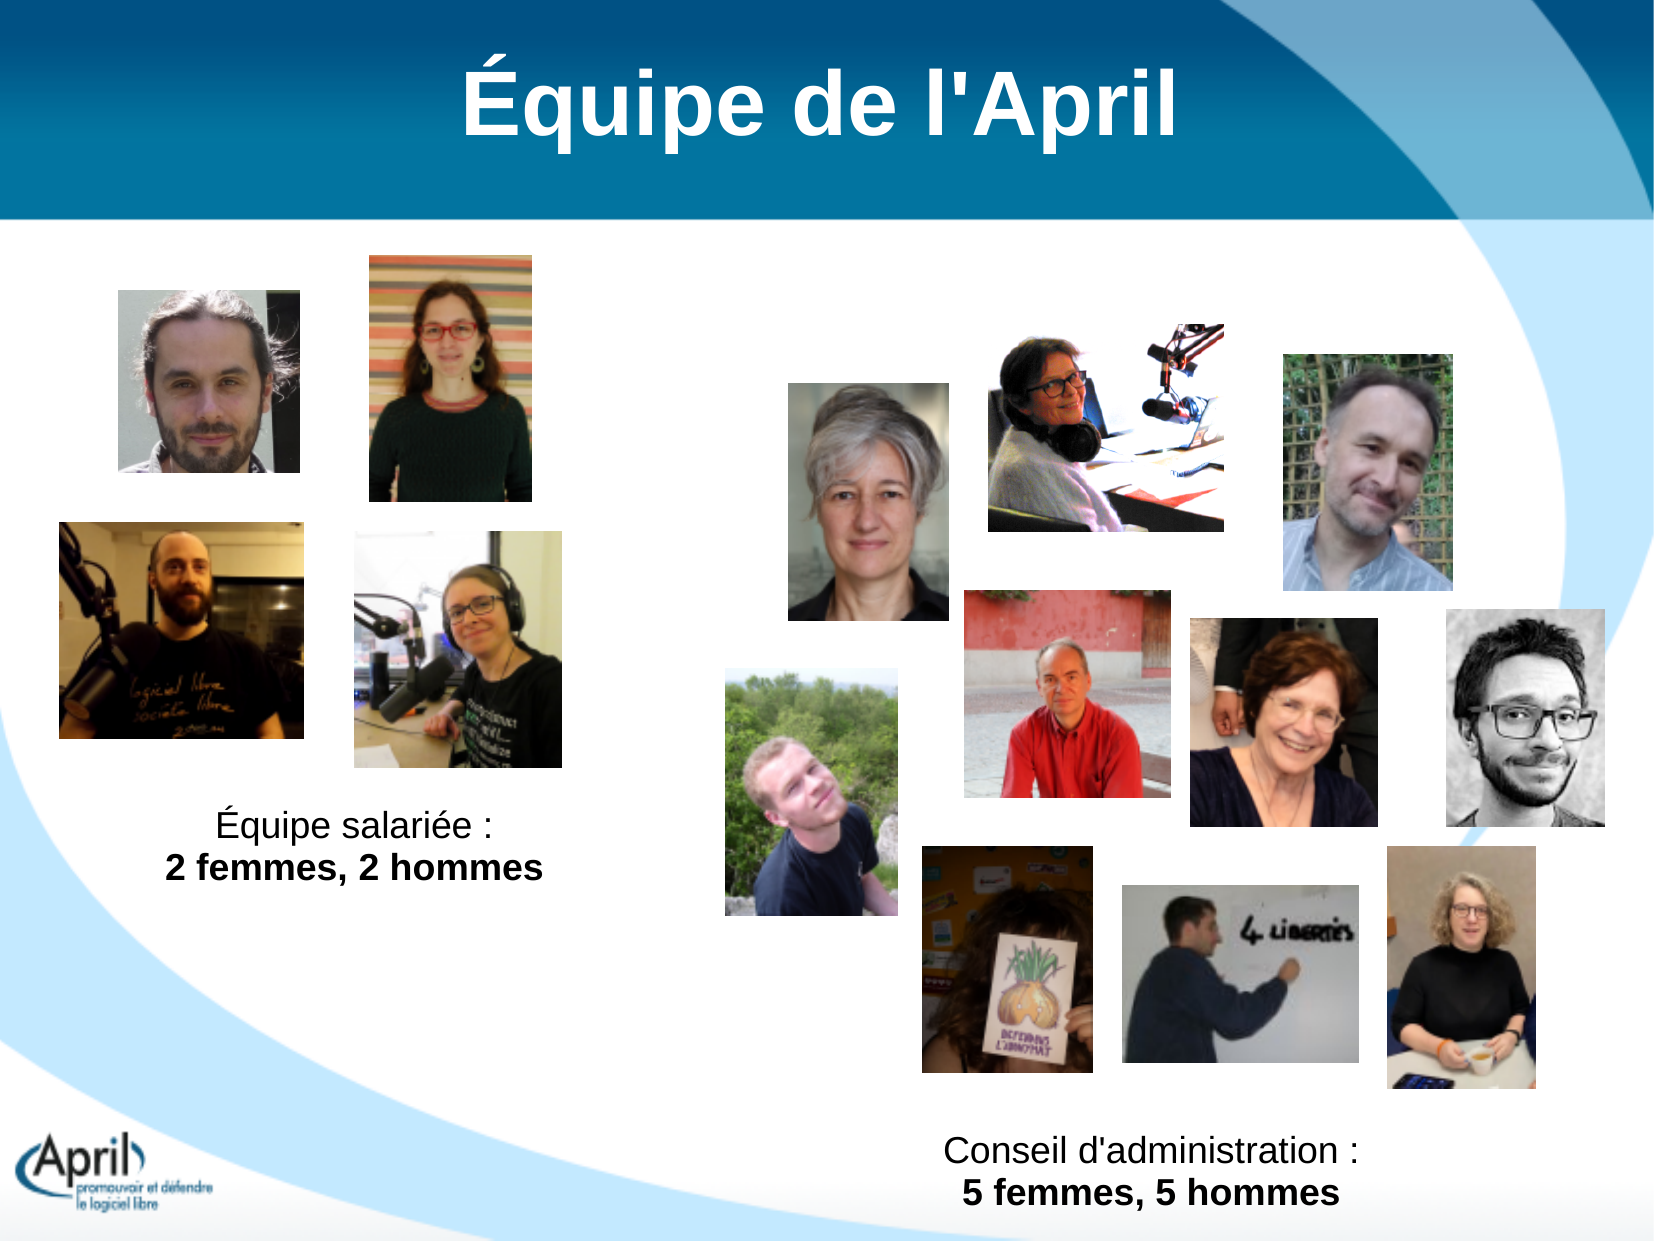

# Équipe de l'April
Équipe salariée :
2 femmes, 2 hommes
Conseil d'administration :
5 femmes, 5 hommes